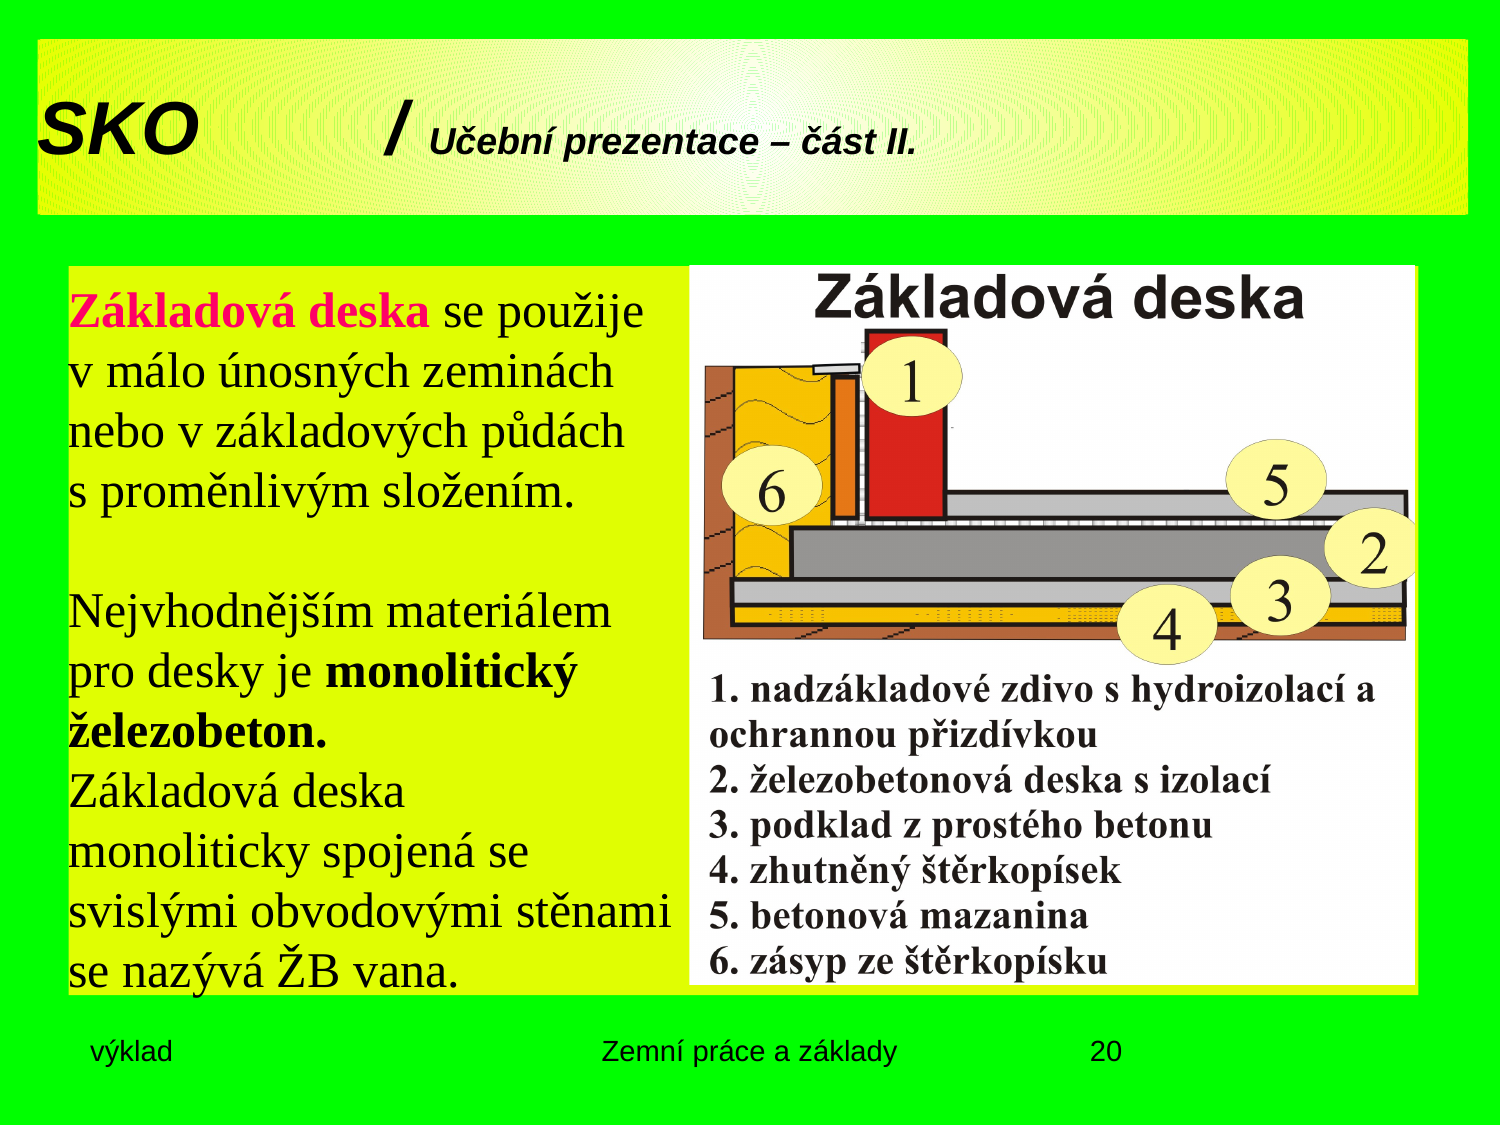

SKO / Učební prezentace – část II.
Základová deska se použije
v málo únosných zeminách
nebo v základových půdách
s proměnlivým složením.
Nejvhodnějším materiálem
pro desky je monolitický
železobeton.
Základová deska
monoliticky spojená se
svislými obvodovými stěnami
se nazývá ŽB vana.
výklad
Zemní práce a základy